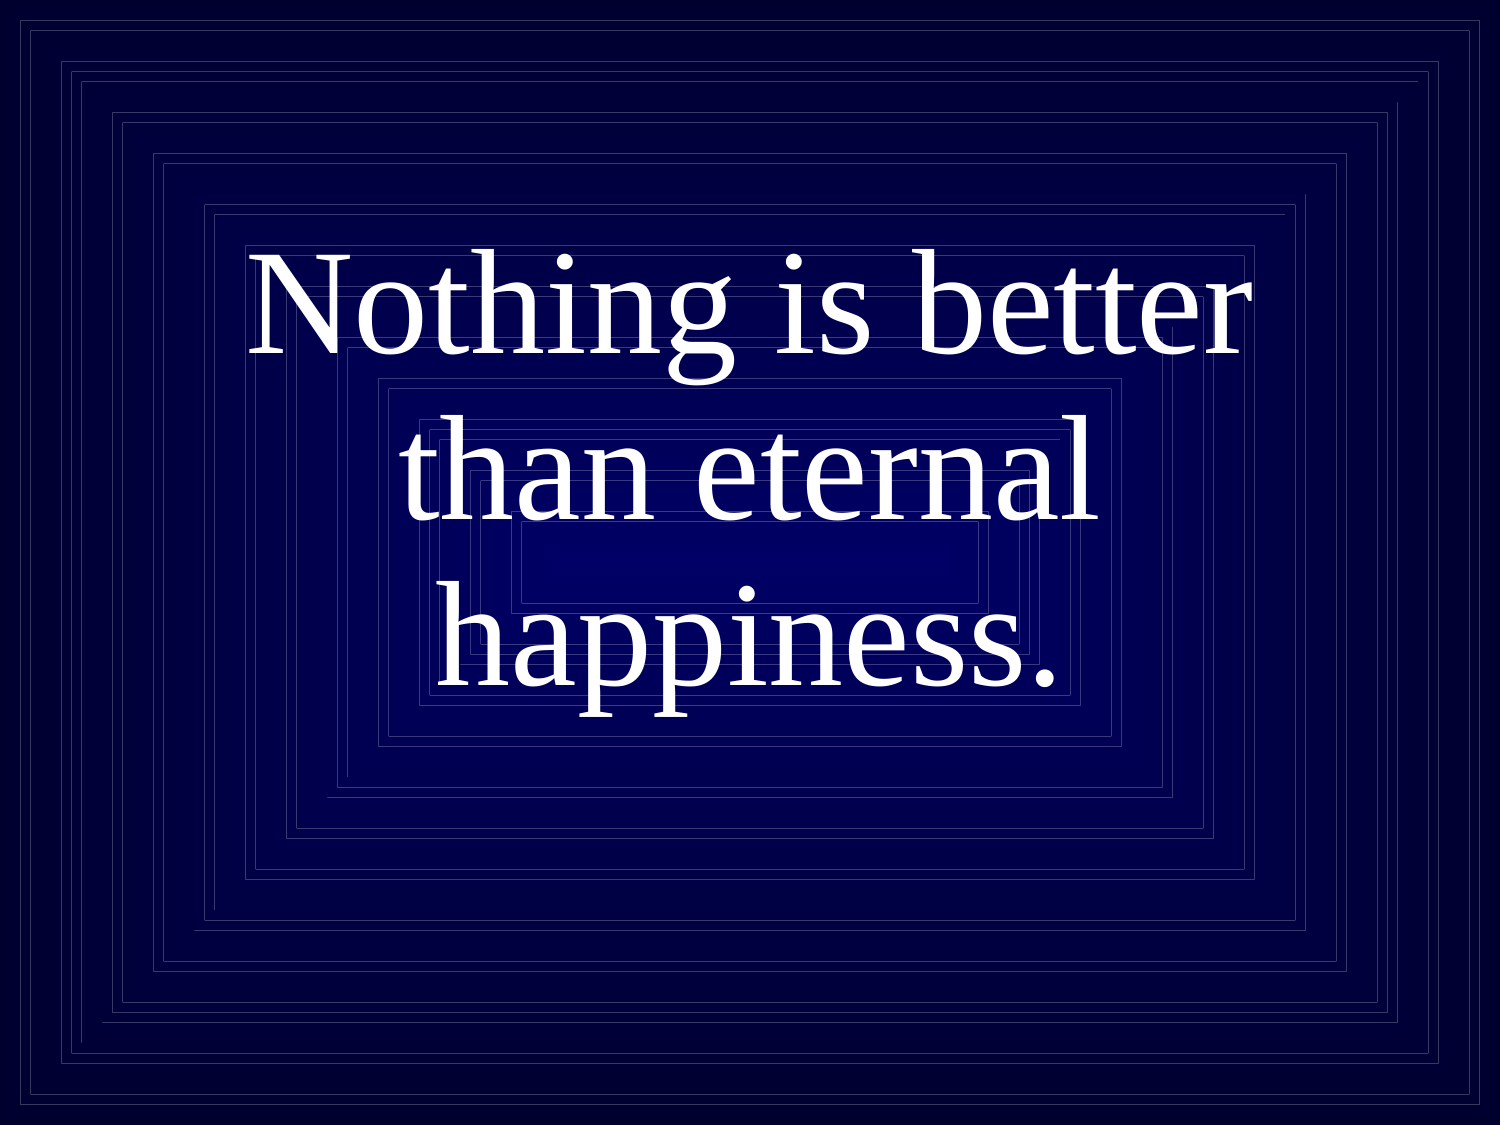

# Nothing is better than eternal happiness.